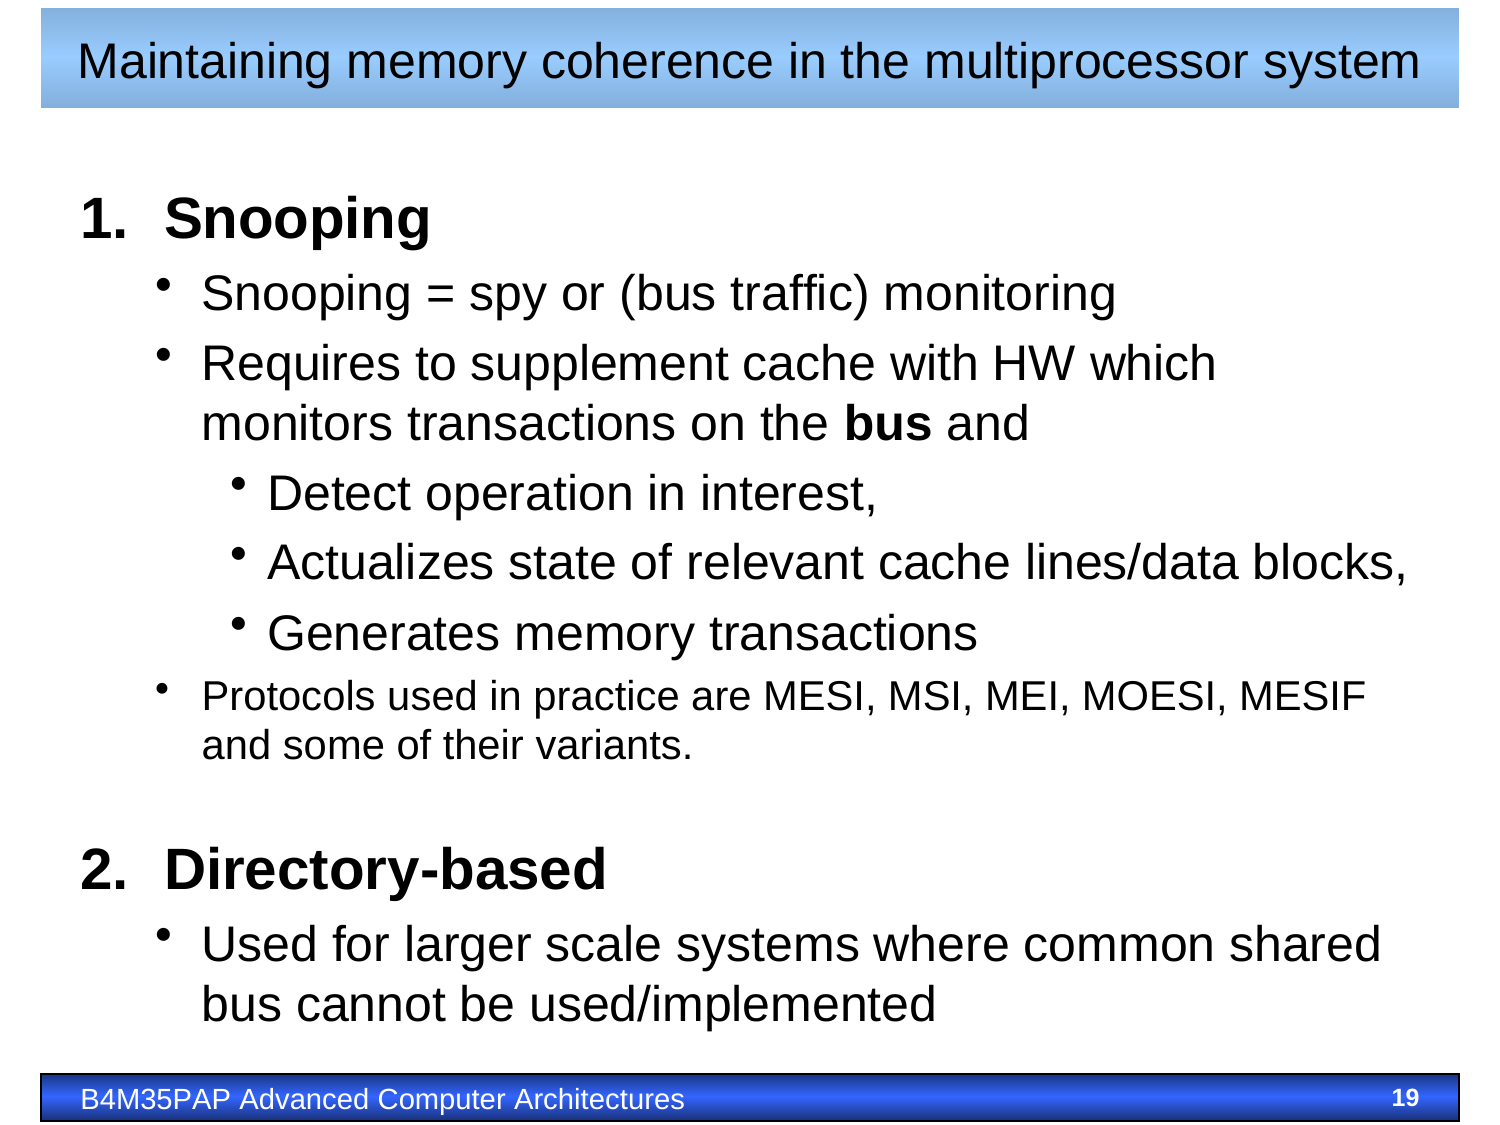

Maintaining memory coherence in the multiprocessor system
# Snooping
Snooping = spy or (bus traffic) monitoring
Requires to supplement cache with HW which monitors transactions on the bus and
Detect operation in interest,
Actualizes state of relevant cache lines/data blocks,
Generates memory transactions
Protocols used in practice are MESI, MSI, MEI, MOESI, MESIF and some of their variants.
Directory-based
Used for larger scale systems where common shared bus cannot be used/implemented